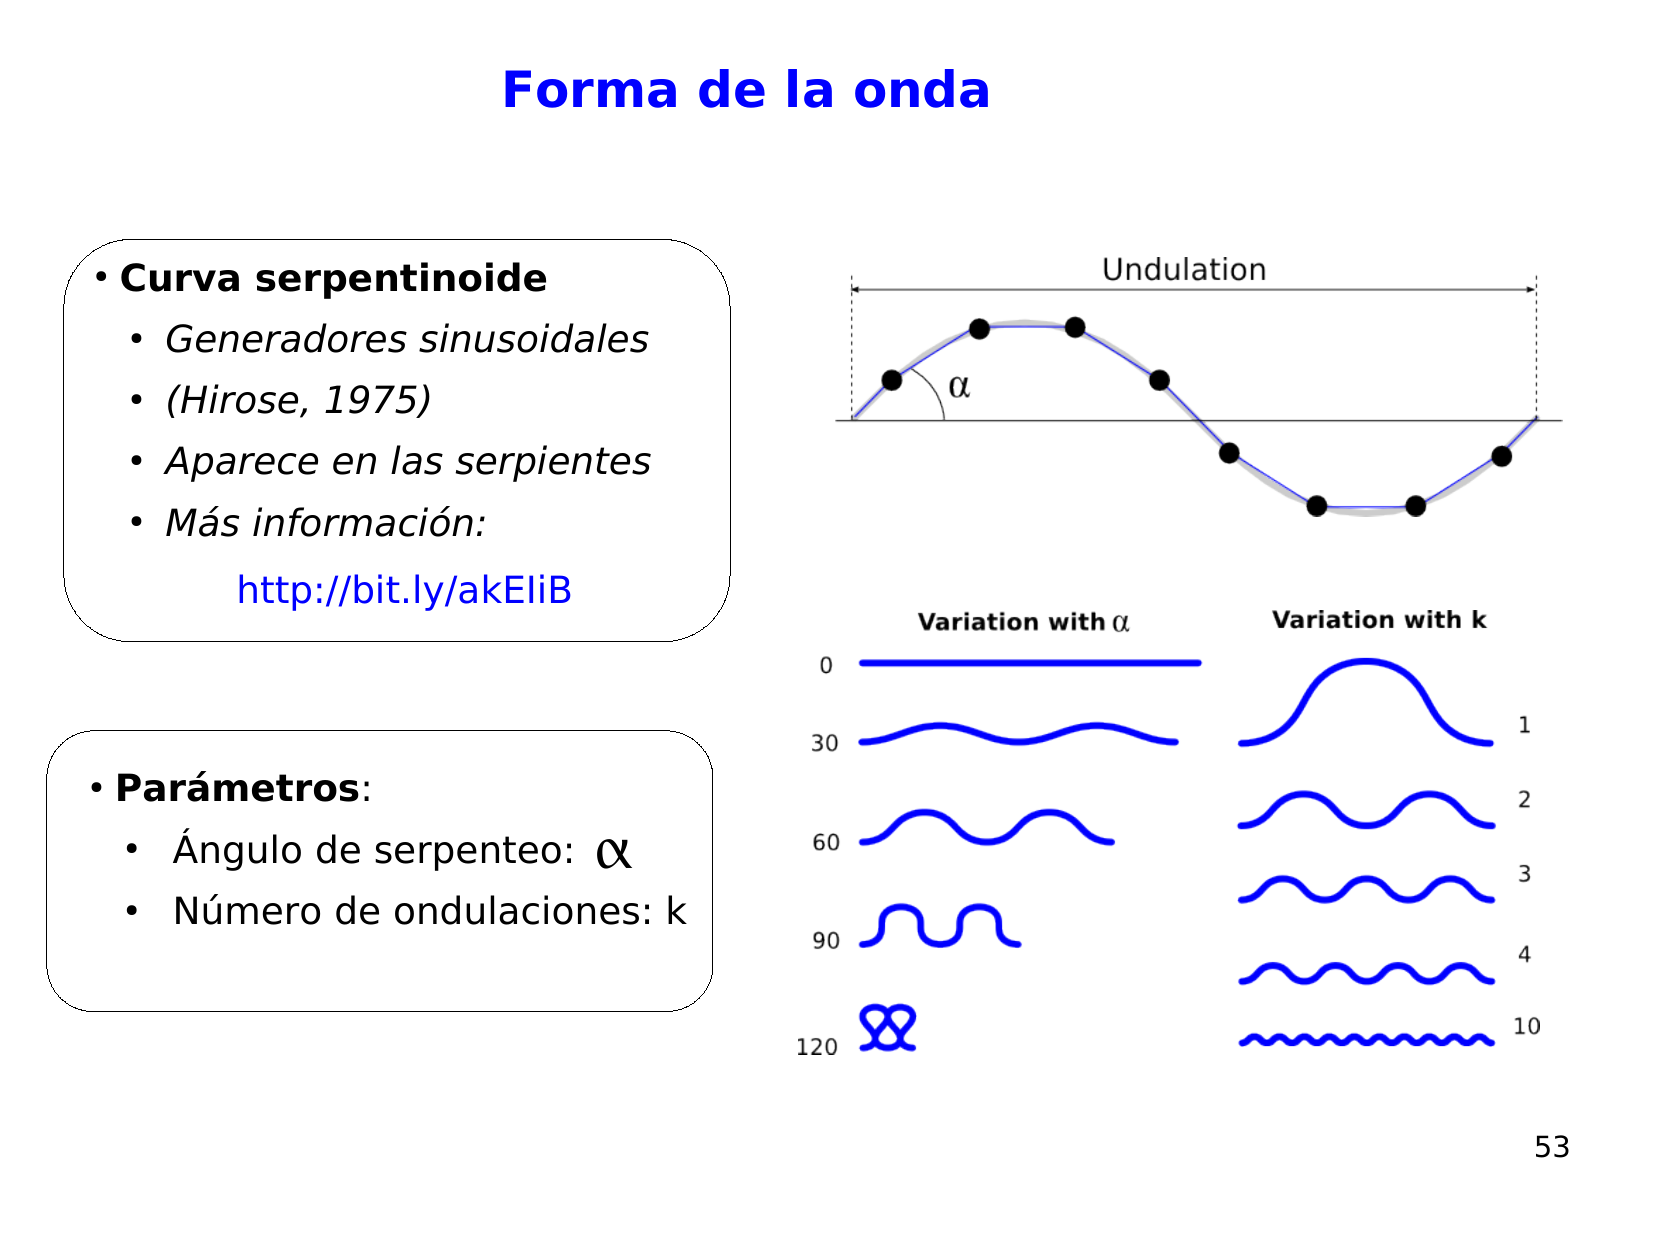

Forma de la onda
 Curva serpentinoide
Generadores sinusoidales
(Hirose, 1975)
Aparece en las serpientes
Más información:
http://bit.ly/akEIiB
 Parámetros:
 Ángulo de serpenteo:
 Número de ondulaciones: k
53